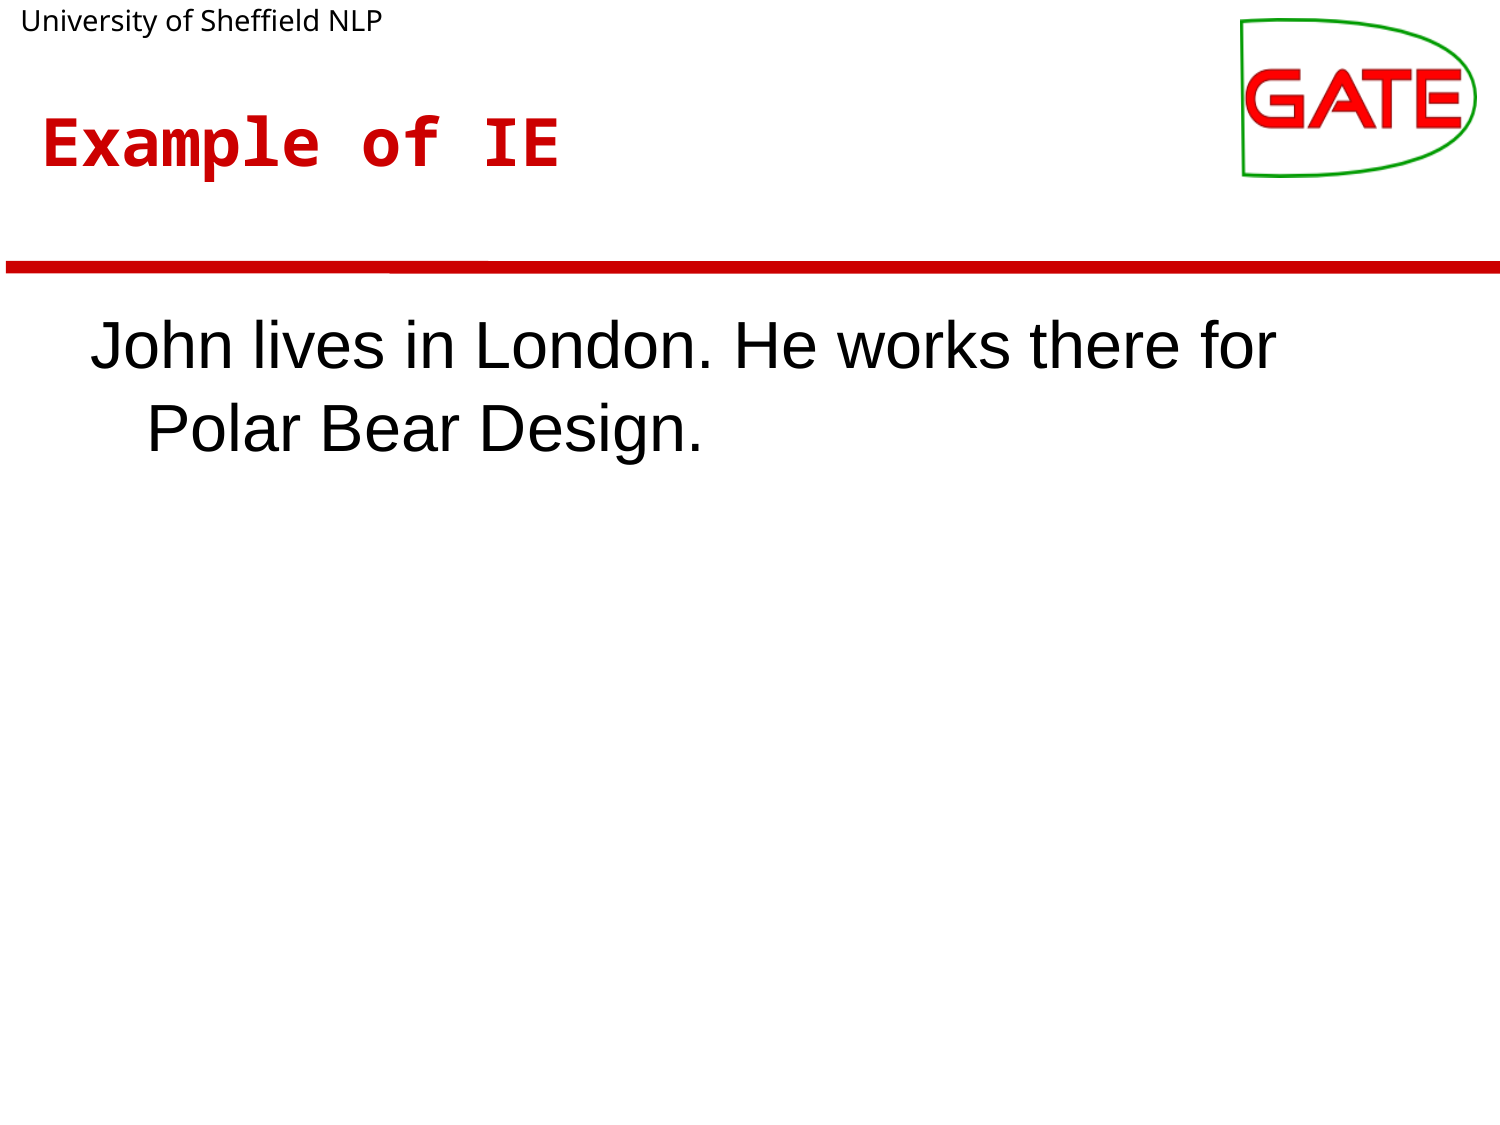

# Example of IE
John lives in London. He works there for Polar Bear Design.